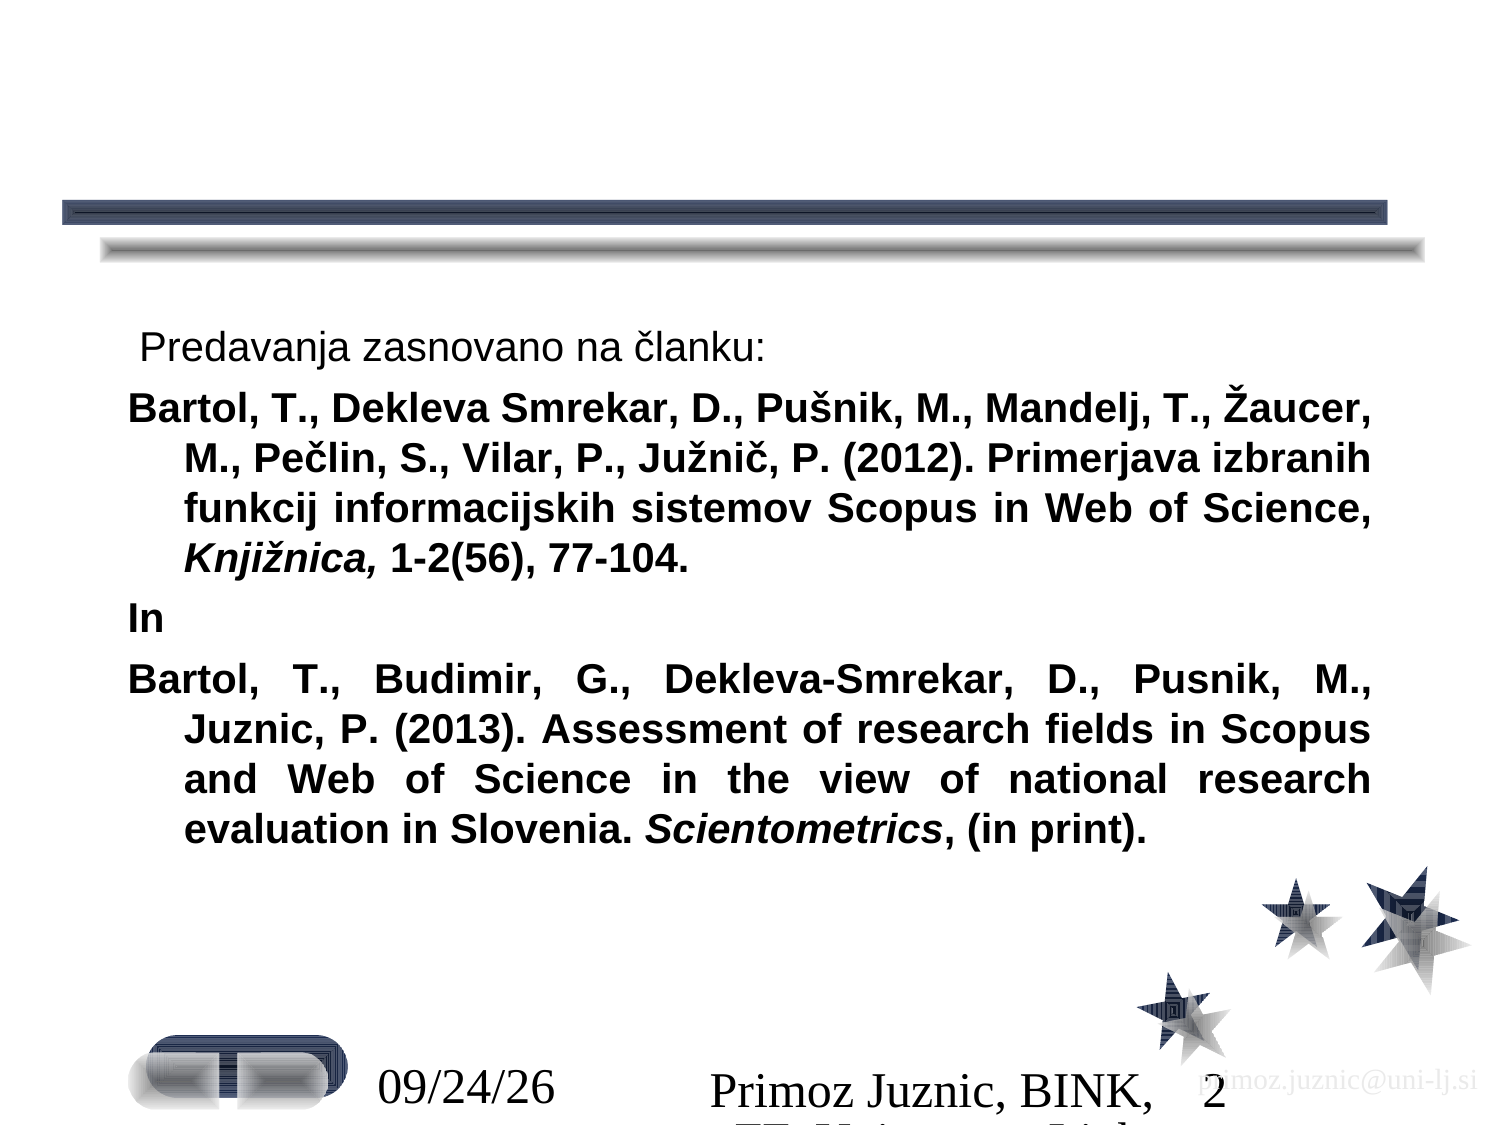

# Predavanja zasnovano na članku:
Bartol, T., Dekleva Smrekar, D., Pušnik, M., Mandelj, T., Žaucer, M., Pečlin, S., Vilar, P., Južnič, P. (2012). Primerjava izbranih funkcij informacijskih sistemov Scopus in Web of Science, Knjižnica, 1-2(56), 77-104.
In
Bartol, T., Budimir, G., Dekleva-Smrekar, D., Pusnik, M., Juznic, P. (2013). Assessment of research fields in Scopus and Web of Science in the view of national research evaluation in Slovenia. Scientometrics, (in print).
Primoz Juznic, BINK, FF, Univerza v Ljubljani
2